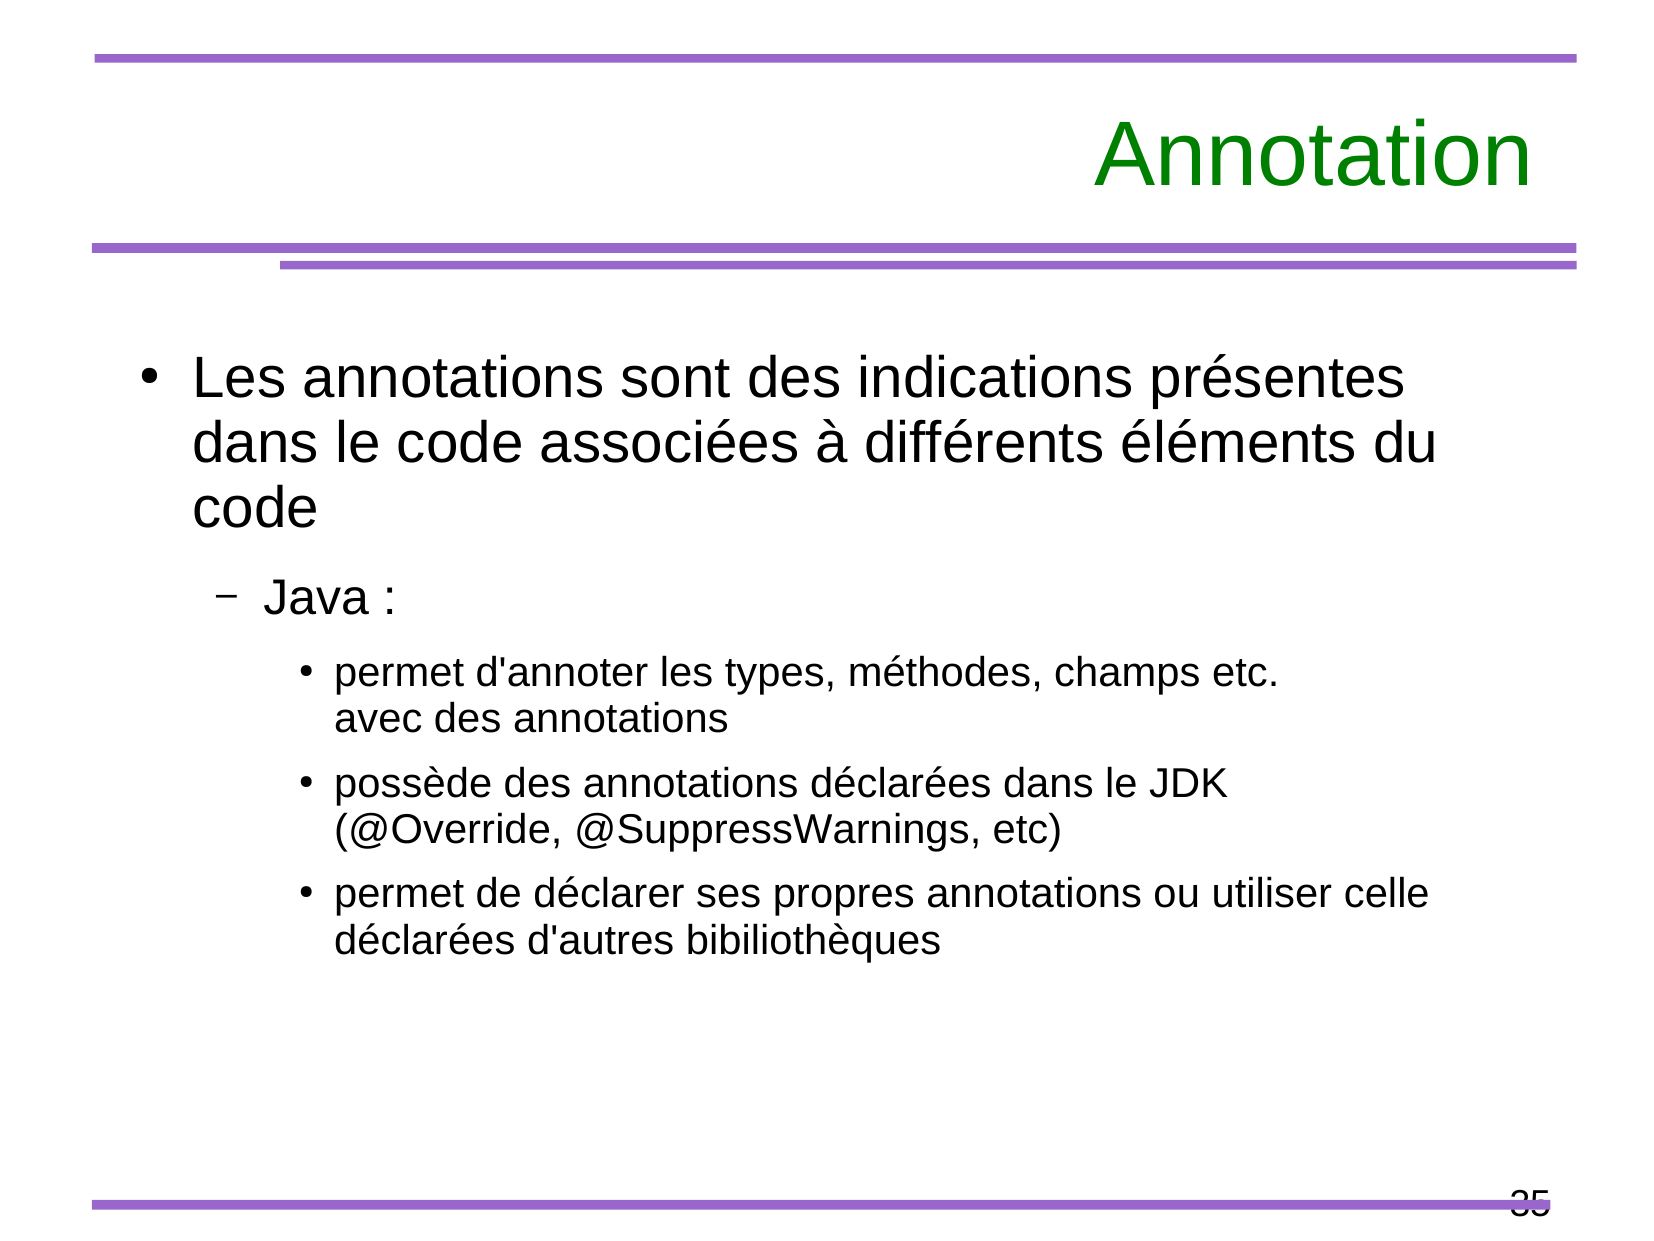

# Annotation
Les annotations sont des indications présentes dans le code associées à différents éléments du code
Java :
permet d'annoter les types, méthodes, champs etc.
avec des annotations
possède des annotations déclarées dans le JDK
(@Override, @SuppressWarnings, etc)
permet de déclarer ses propres annotations ou utiliser celle déclarées d'autres bibiliothèques